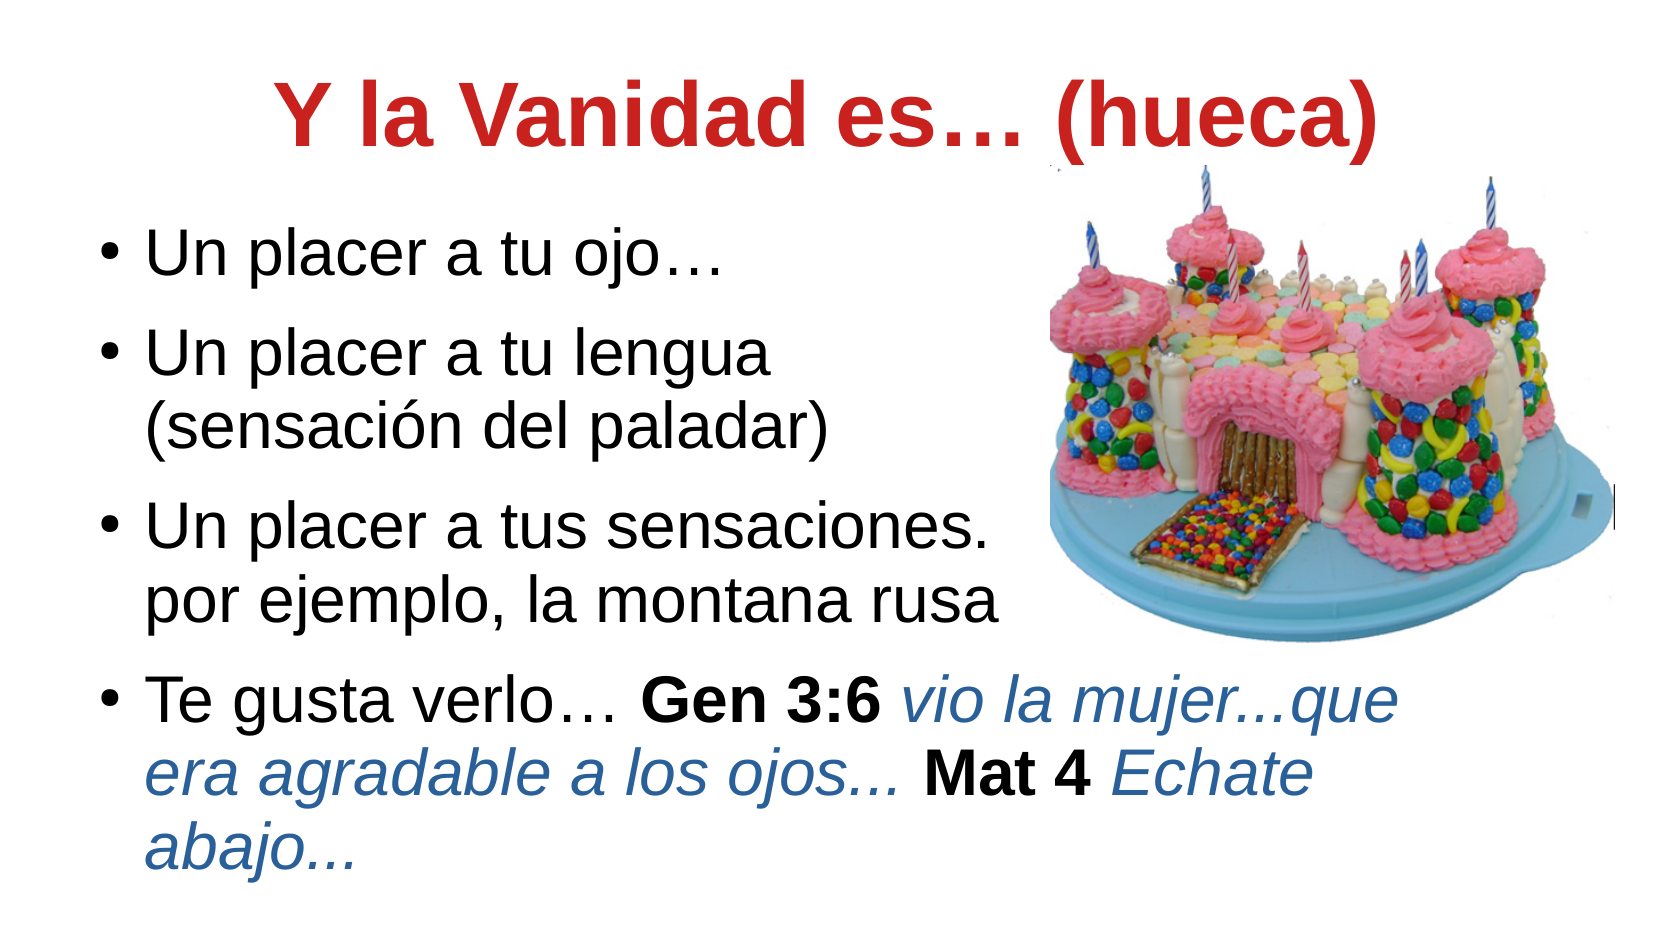

# Y la Vanidad es… (hueca)
Un placer a tu ojo…
Un placer a tu lengua
(sensación del paladar)
Un placer a tus sensaciones.
por ejemplo, la montana rusa
Te gusta verlo… Gen 3:6 vio la mujer...que era agradable a los ojos... Mat 4 Echate abajo...